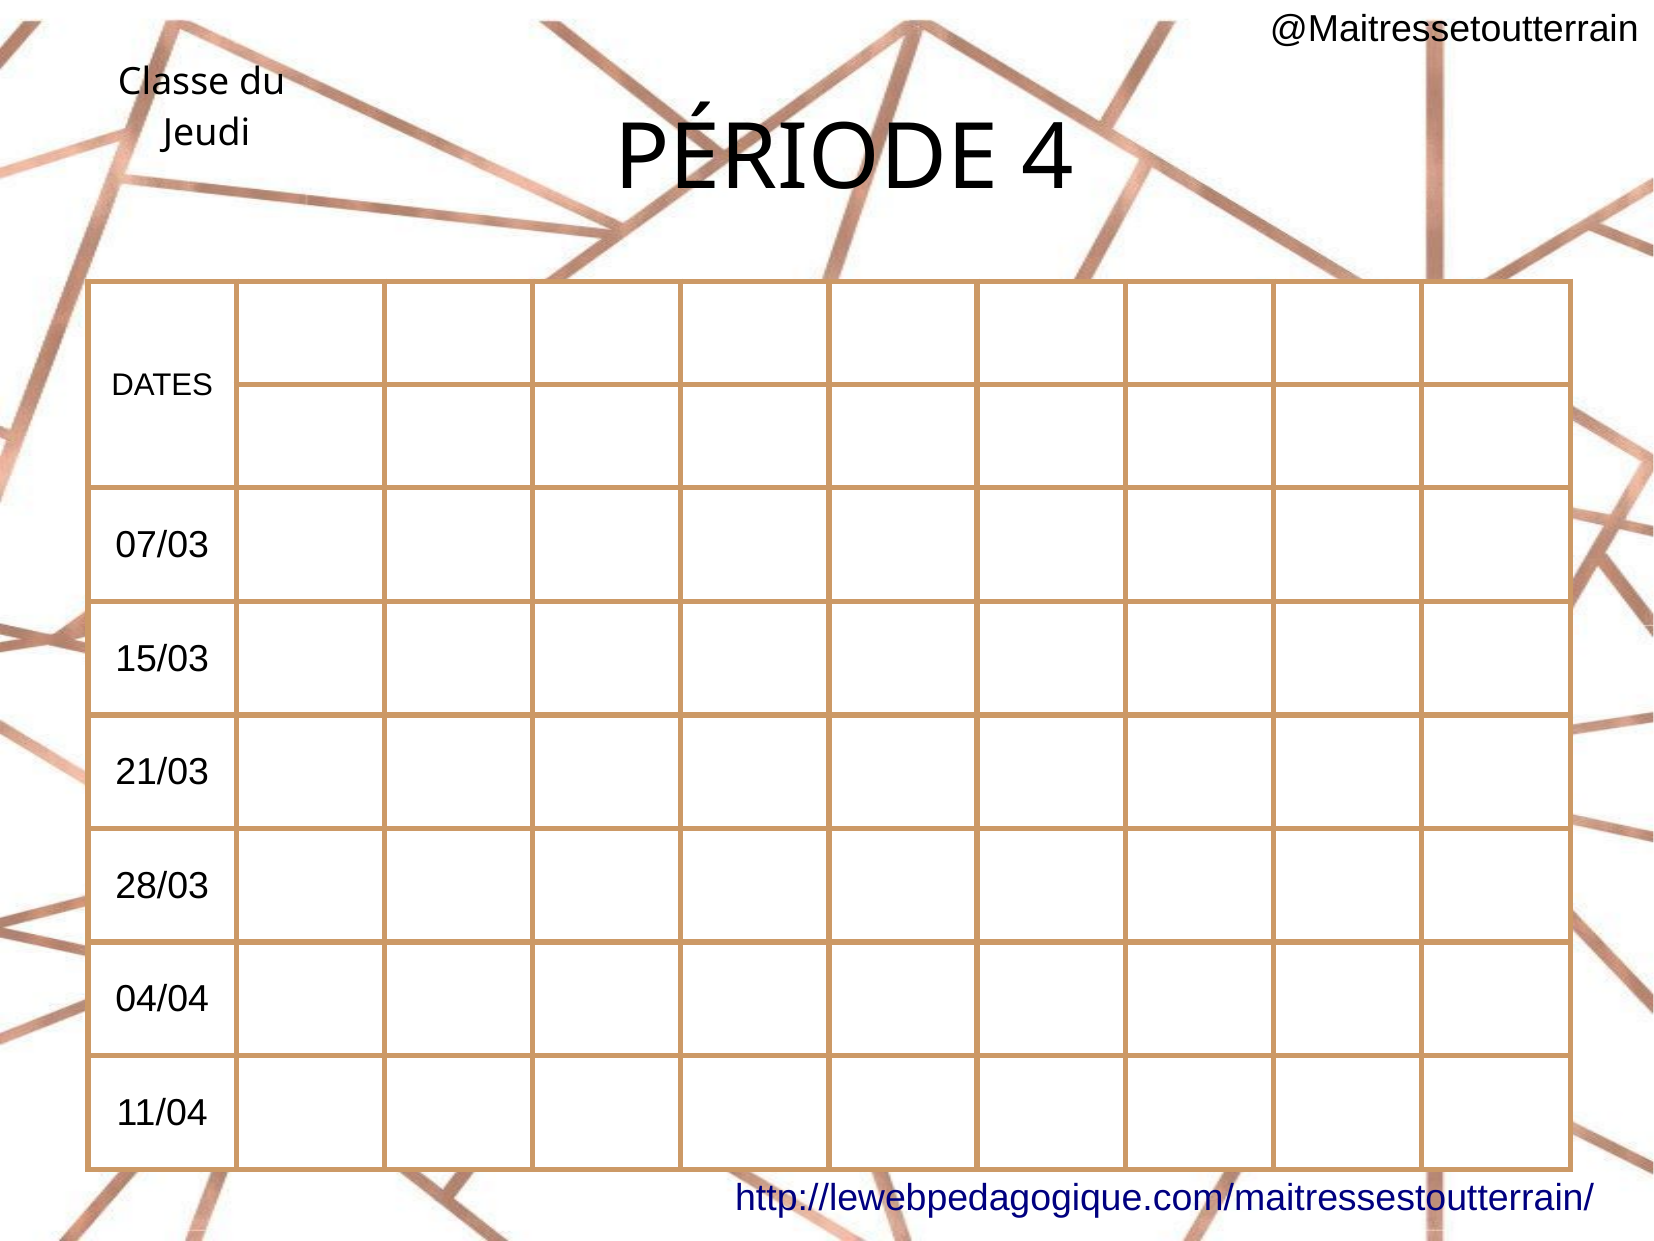

@Maitressetoutterrain
Classe du
Jeudi
# PÉRIODE 4
| DATES | | | | | | | | | |
| --- | --- | --- | --- | --- | --- | --- | --- | --- | --- |
| | | | | | | | | | |
| 07/03 | | | | | | | | | |
| 15/03 | | | | | | | | | |
| 21/03 | | | | | | | | | |
| 28/03 | | | | | | | | | |
| 04/04 | | | | | | | | | |
| 11/04 | | | | | | | | | |
http://lewebpedagogique.com/maitressestoutterrain/